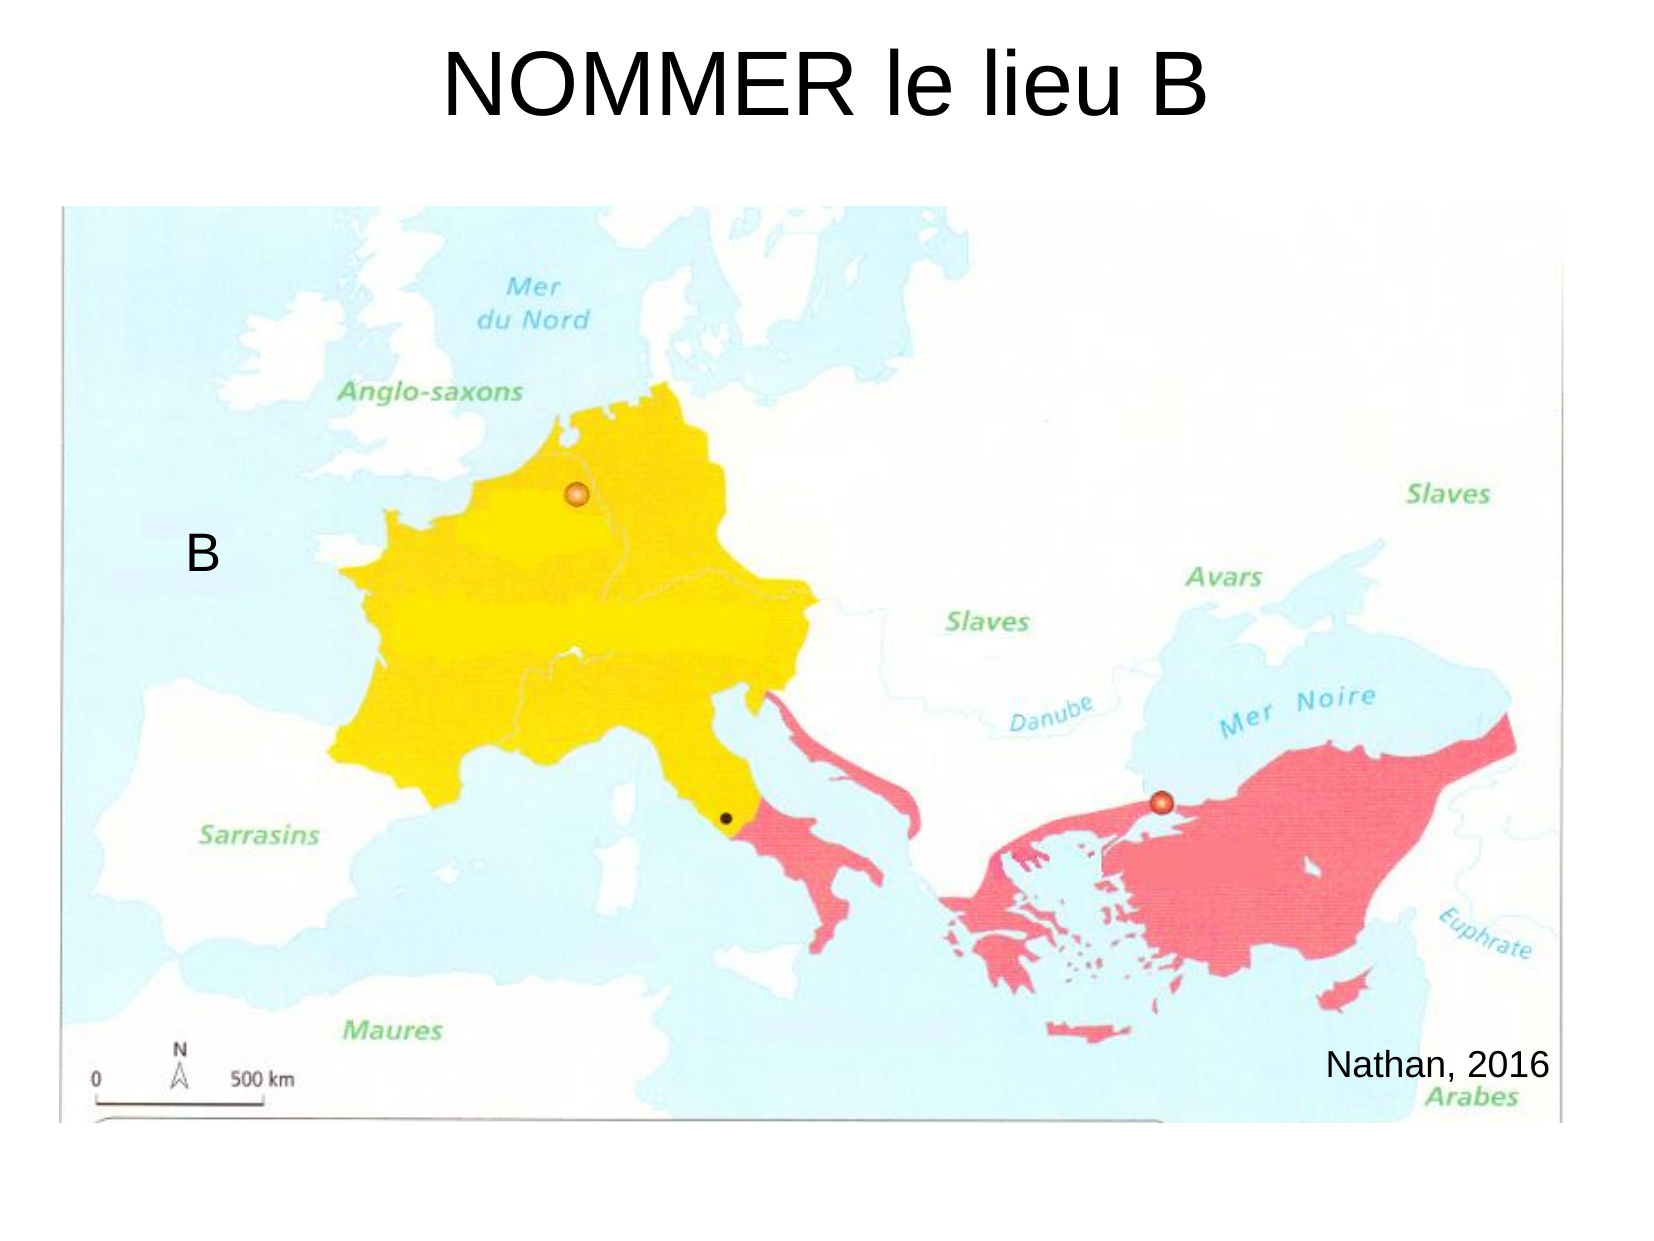

# NOMMER le lieu B
B
Nathan, 2016